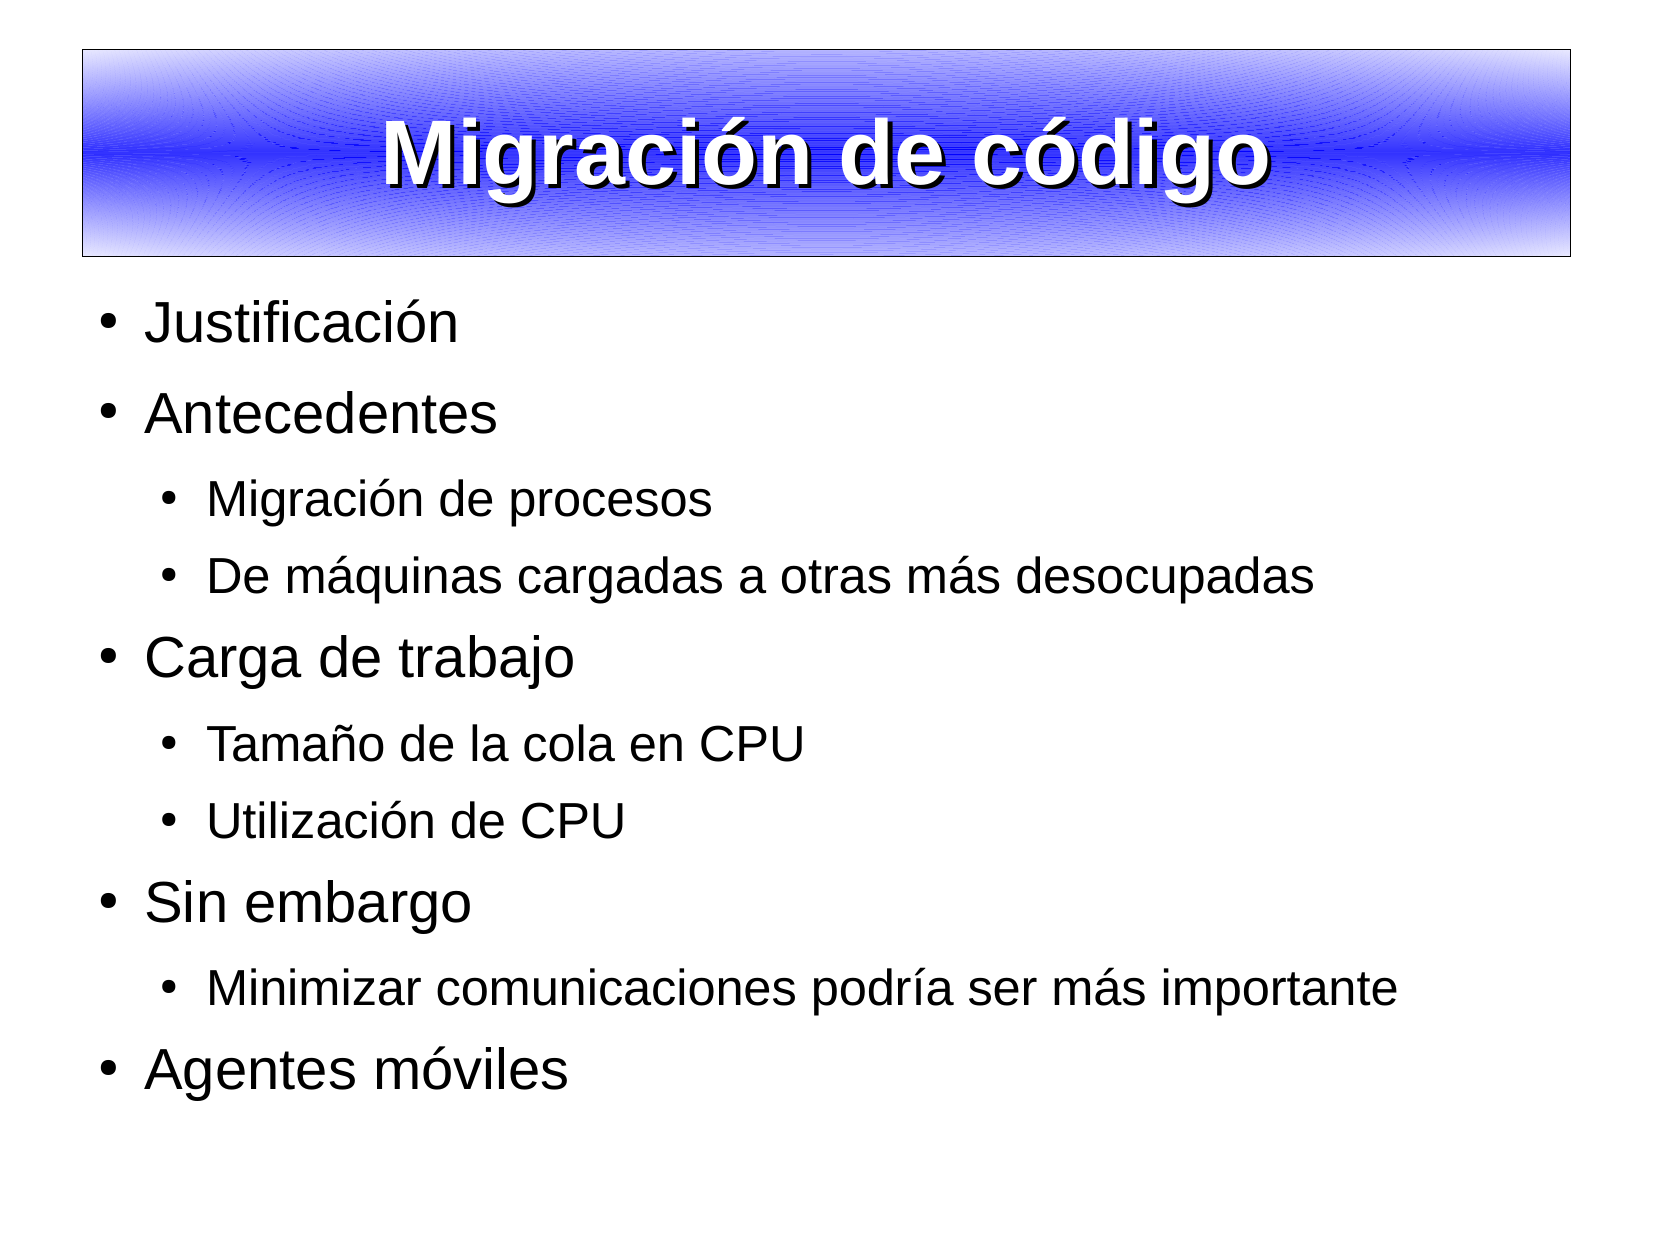

# Migración de código
Justificación
Antecedentes
Migración de procesos
De máquinas cargadas a otras más desocupadas
Carga de trabajo
Tamaño de la cola en CPU
Utilización de CPU
Sin embargo
Minimizar comunicaciones podría ser más importante
Agentes móviles